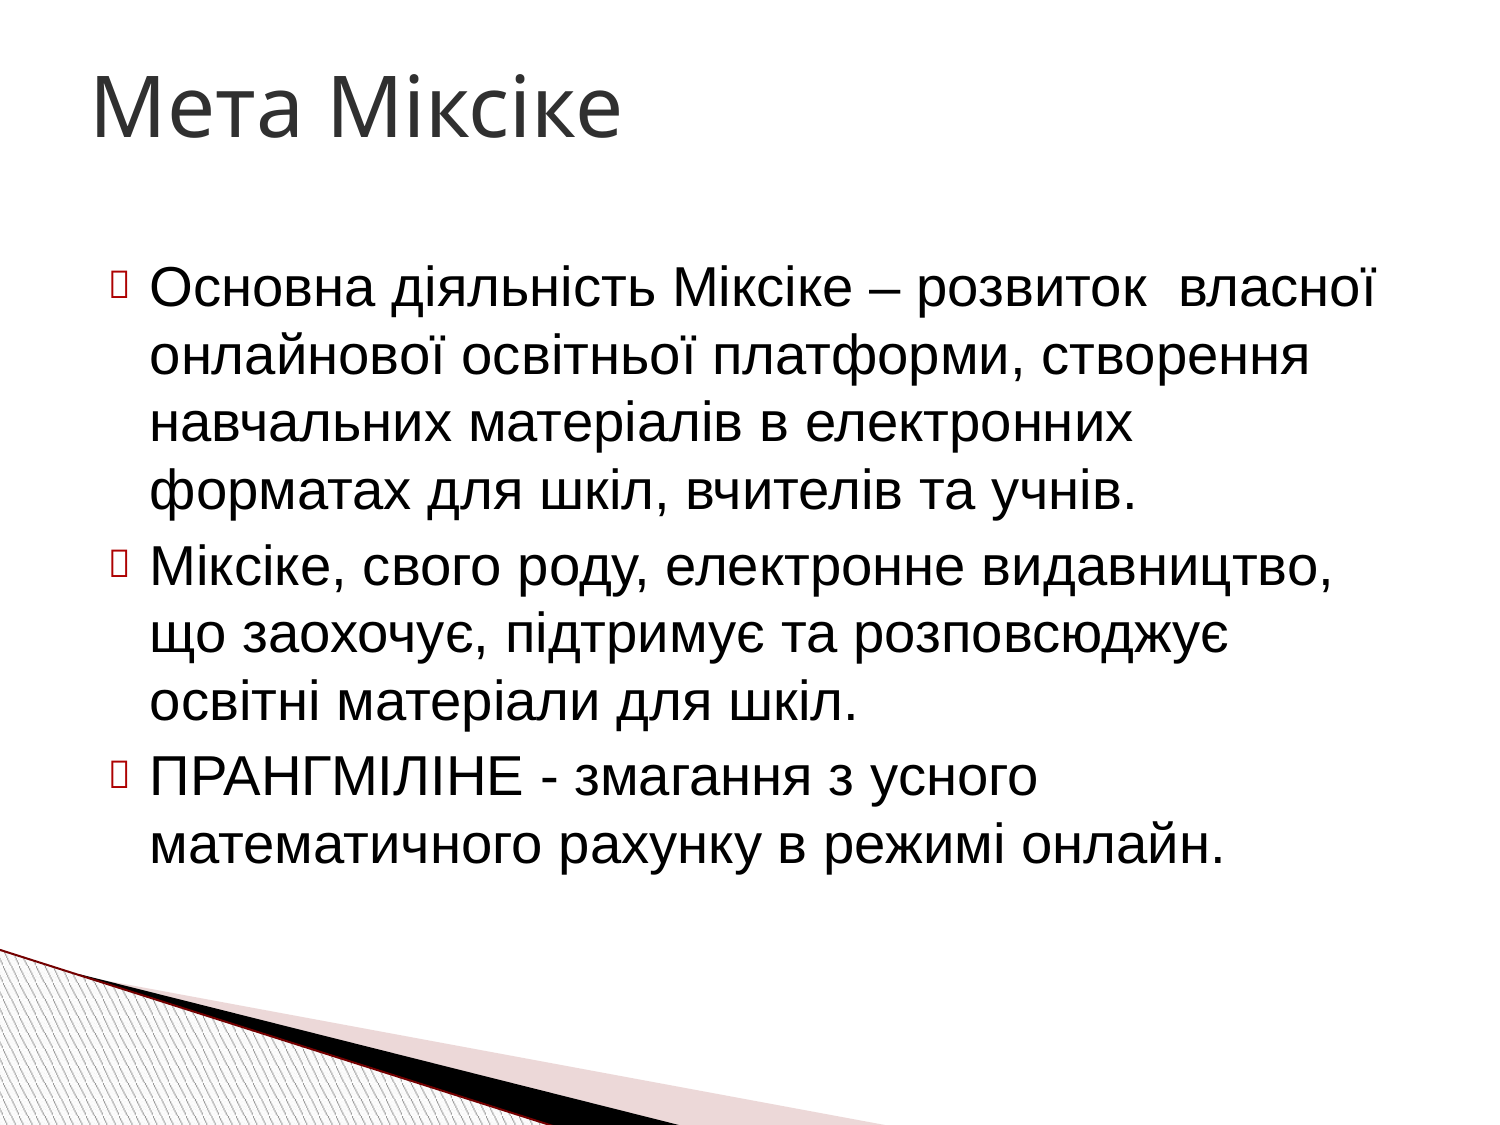

Мета Міксіке
# Основна діяльність Міксіке – розвиток власної онлайнової освітньої платформи, створення навчальних матеріалів в електронних форматах для шкіл, вчителів та учнів.
Міксіке, свого роду, електронне видавництво, що заохочує, підтримує та розповсюджує освітні матеріали для шкіл.
ПРАНГМІЛІНЕ - змагання з усного математичного рахунку в режимі онлайн.